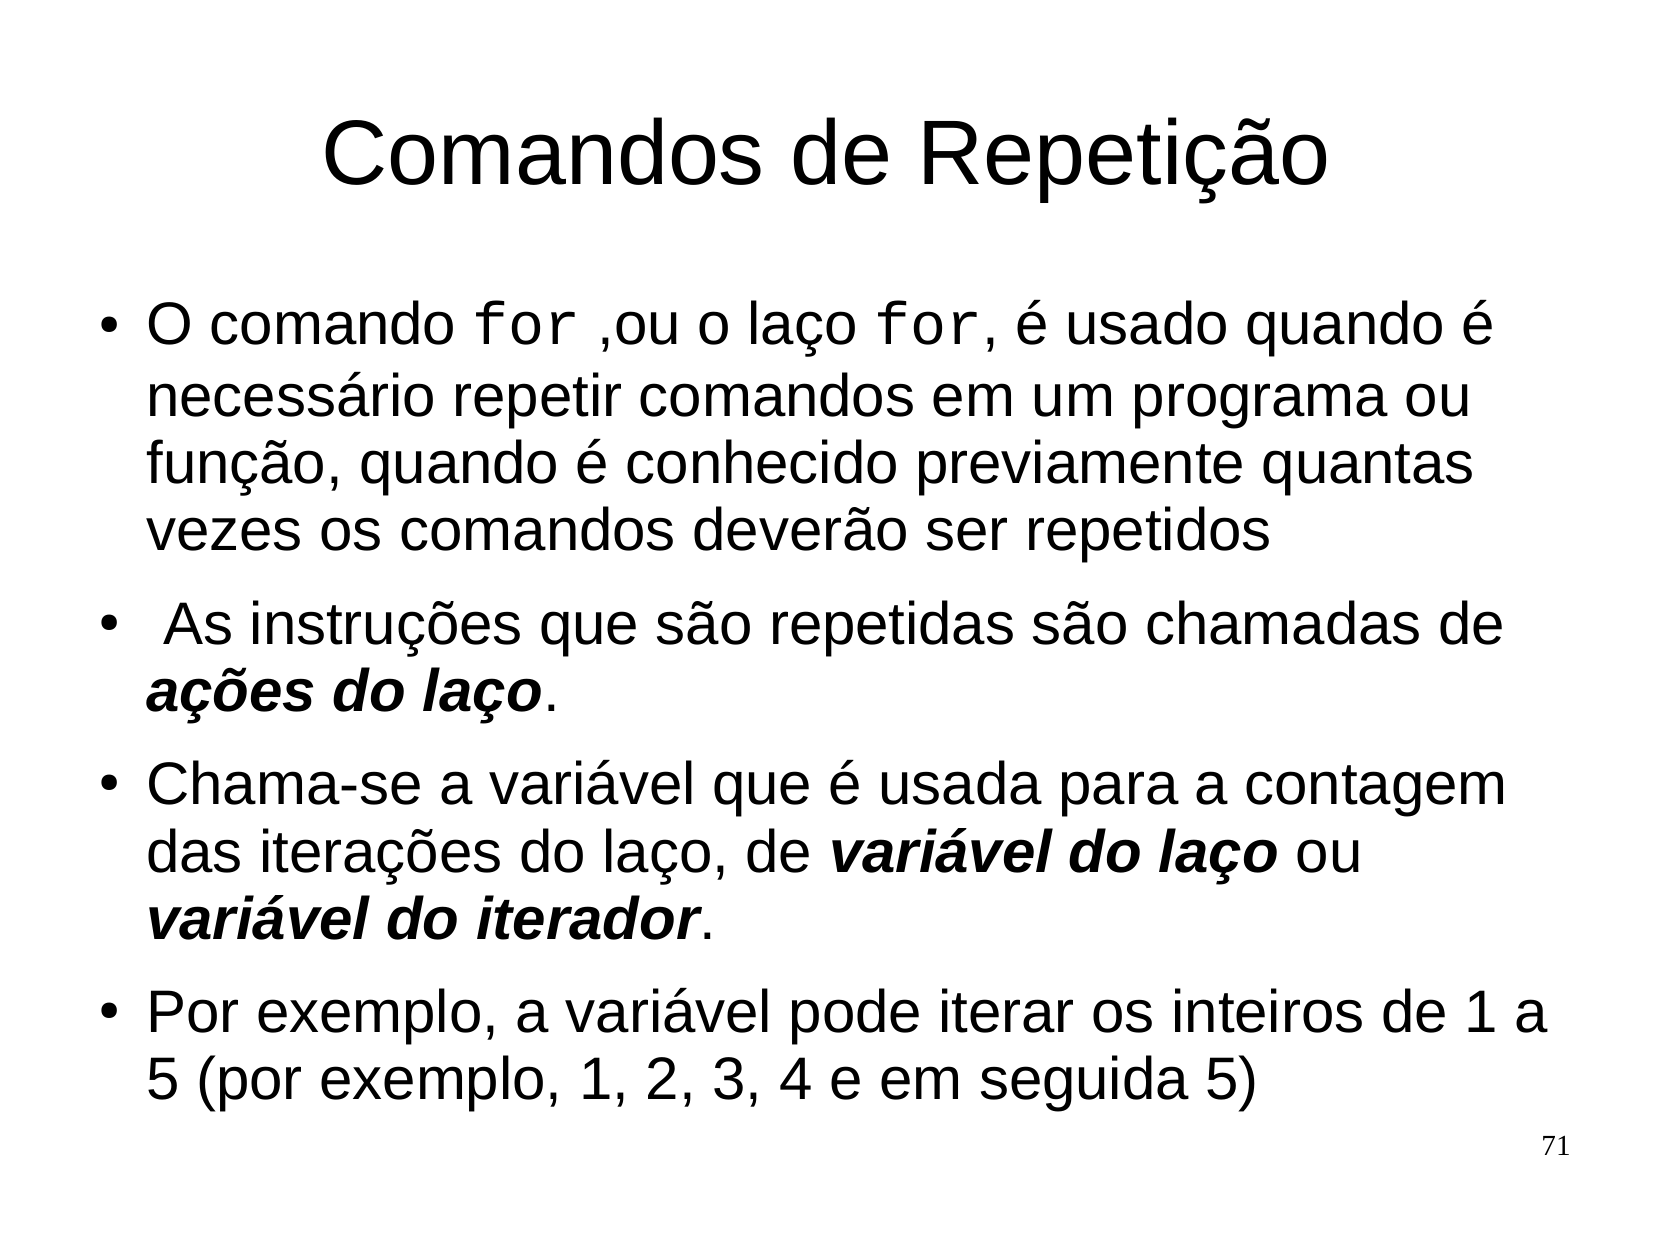

# Comandos de Repetição
O comando for ,ou o laço for, é usado quando é necessário repetir comandos em um programa ou função, quando é conhecido previamente quantas vezes os comandos deverão ser repetidos
 As instruções que são repetidas são chamadas de ações do laço.
Chama-se a variável que é usada para a contagem das iterações do laço, de variável do laço ou variável do iterador.
Por exemplo, a variável pode iterar os inteiros de 1 a 5 (por exemplo, 1, 2, 3, 4 e em seguida 5)
71